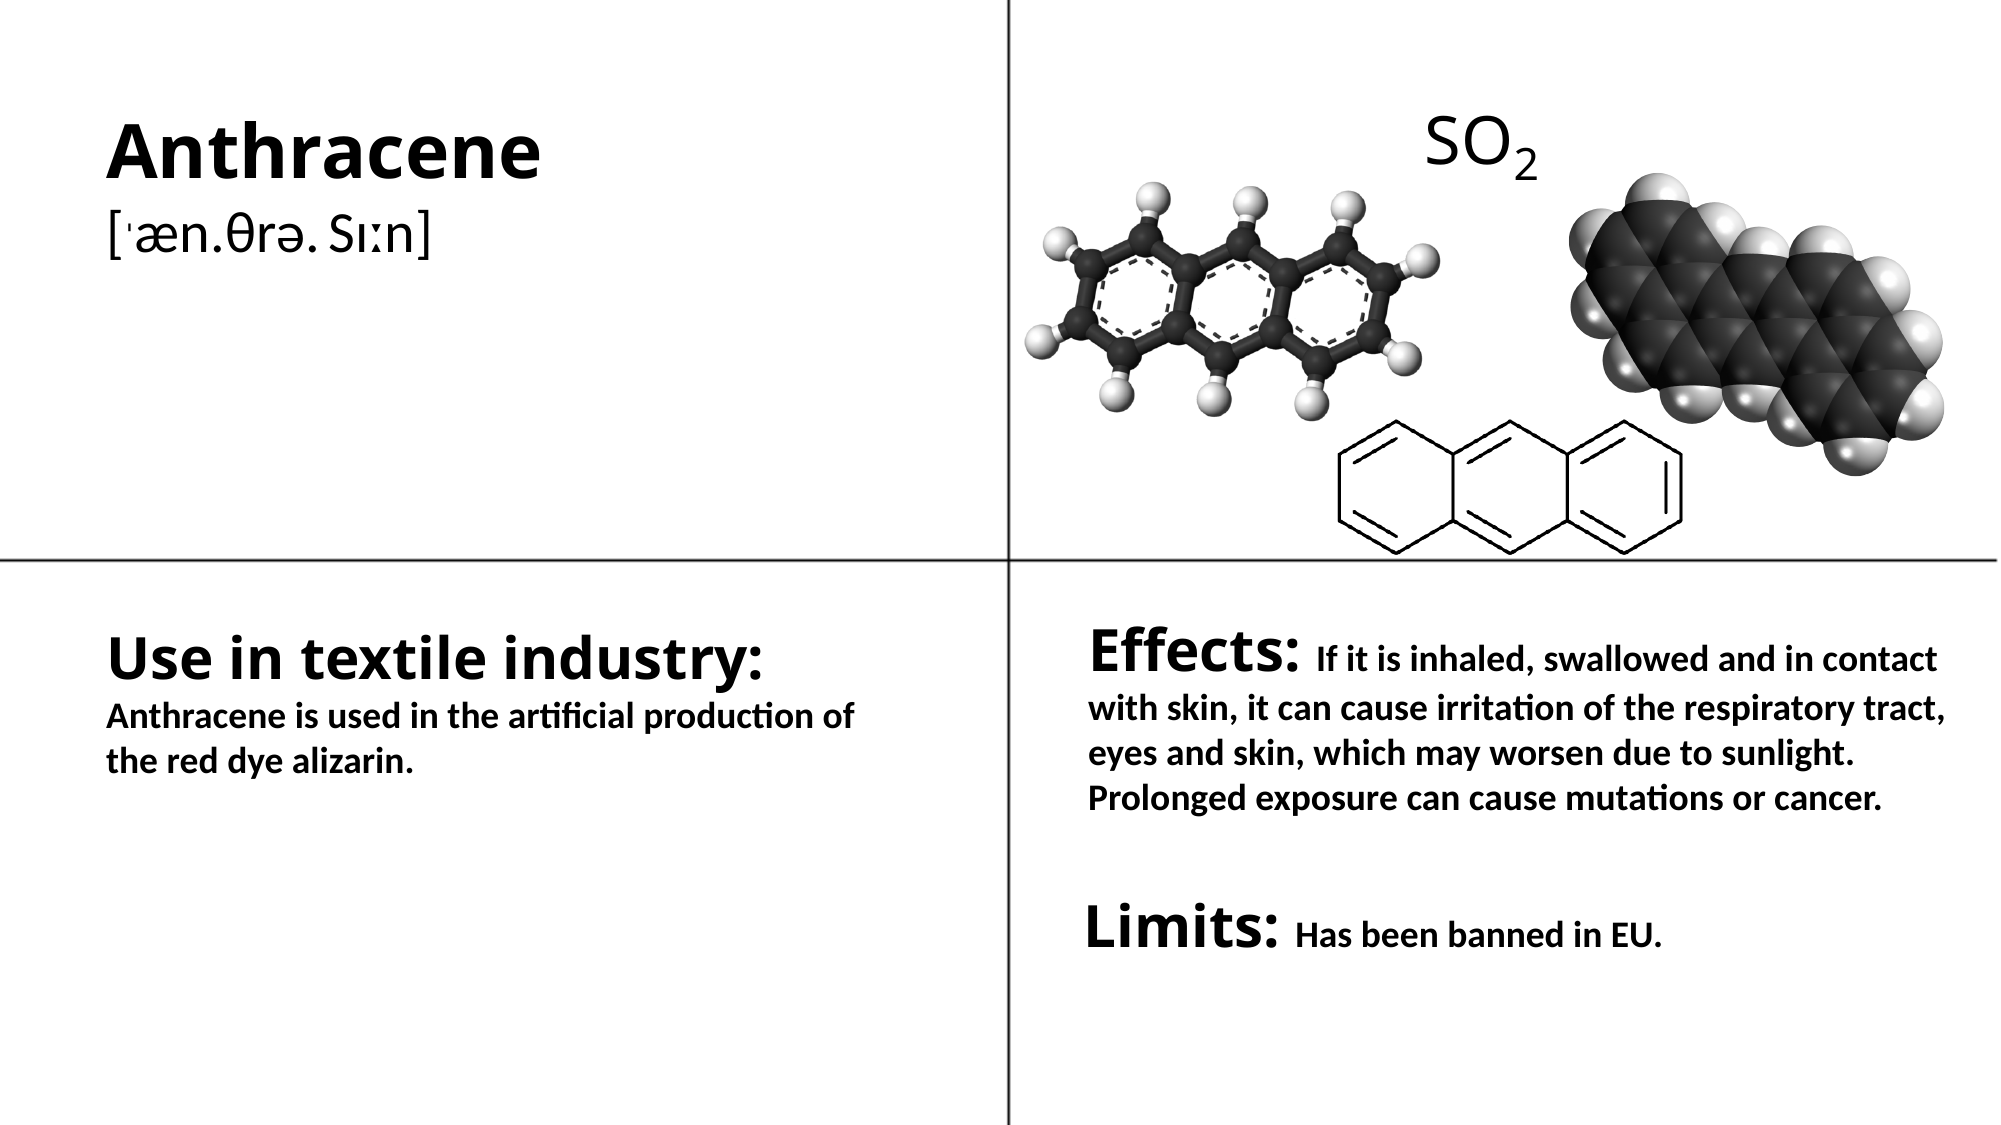

#
SO2
Anthracene
[ˈæn.θrə. Sɪːn]
Effects: If it is inhaled, swallowed and in contact with skin, it can cause irritation of the respiratory tract, eyes and skin, which may worsen due to sunlight. Prolonged exposure can cause mutations or cancer.
Use in textile industry:
Anthracene is used in the artificial production of the red dye alizarin.
Limits: Has been banned in EU.